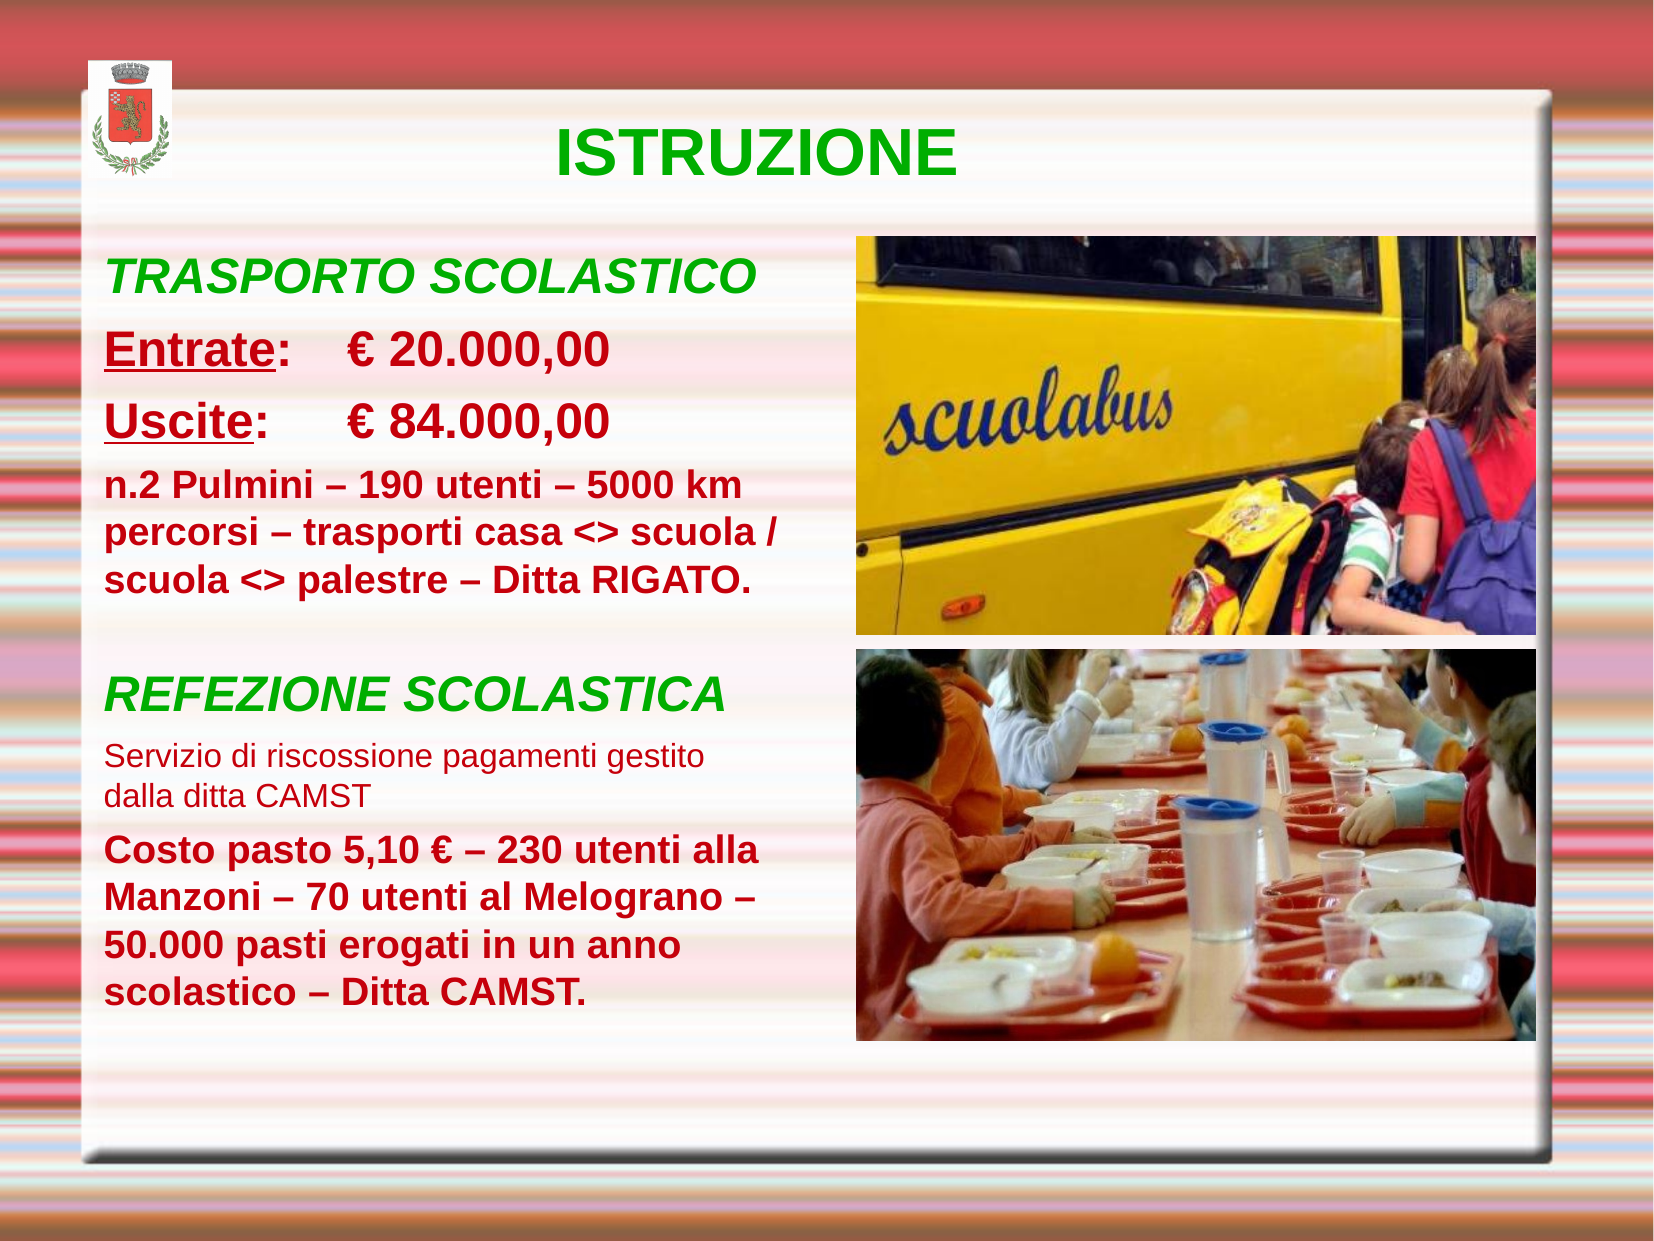

# ISTRUZIONE
TRASPORTO SCOLASTICO
Entrate:	€ 20.000,00
Uscite:	€ 84.000,00
n.2 Pulmini – 190 utenti – 5000 km percorsi – trasporti casa <> scuola / scuola <> palestre – Ditta RIGATO.
REFEZIONE SCOLASTICA
Servizio di riscossione pagamenti gestito dalla ditta CAMST
Costo pasto 5,10 € – 230 utenti alla Manzoni – 70 utenti al Melograno – 50.000 pasti erogati in un anno scolastico – Ditta CAMST.